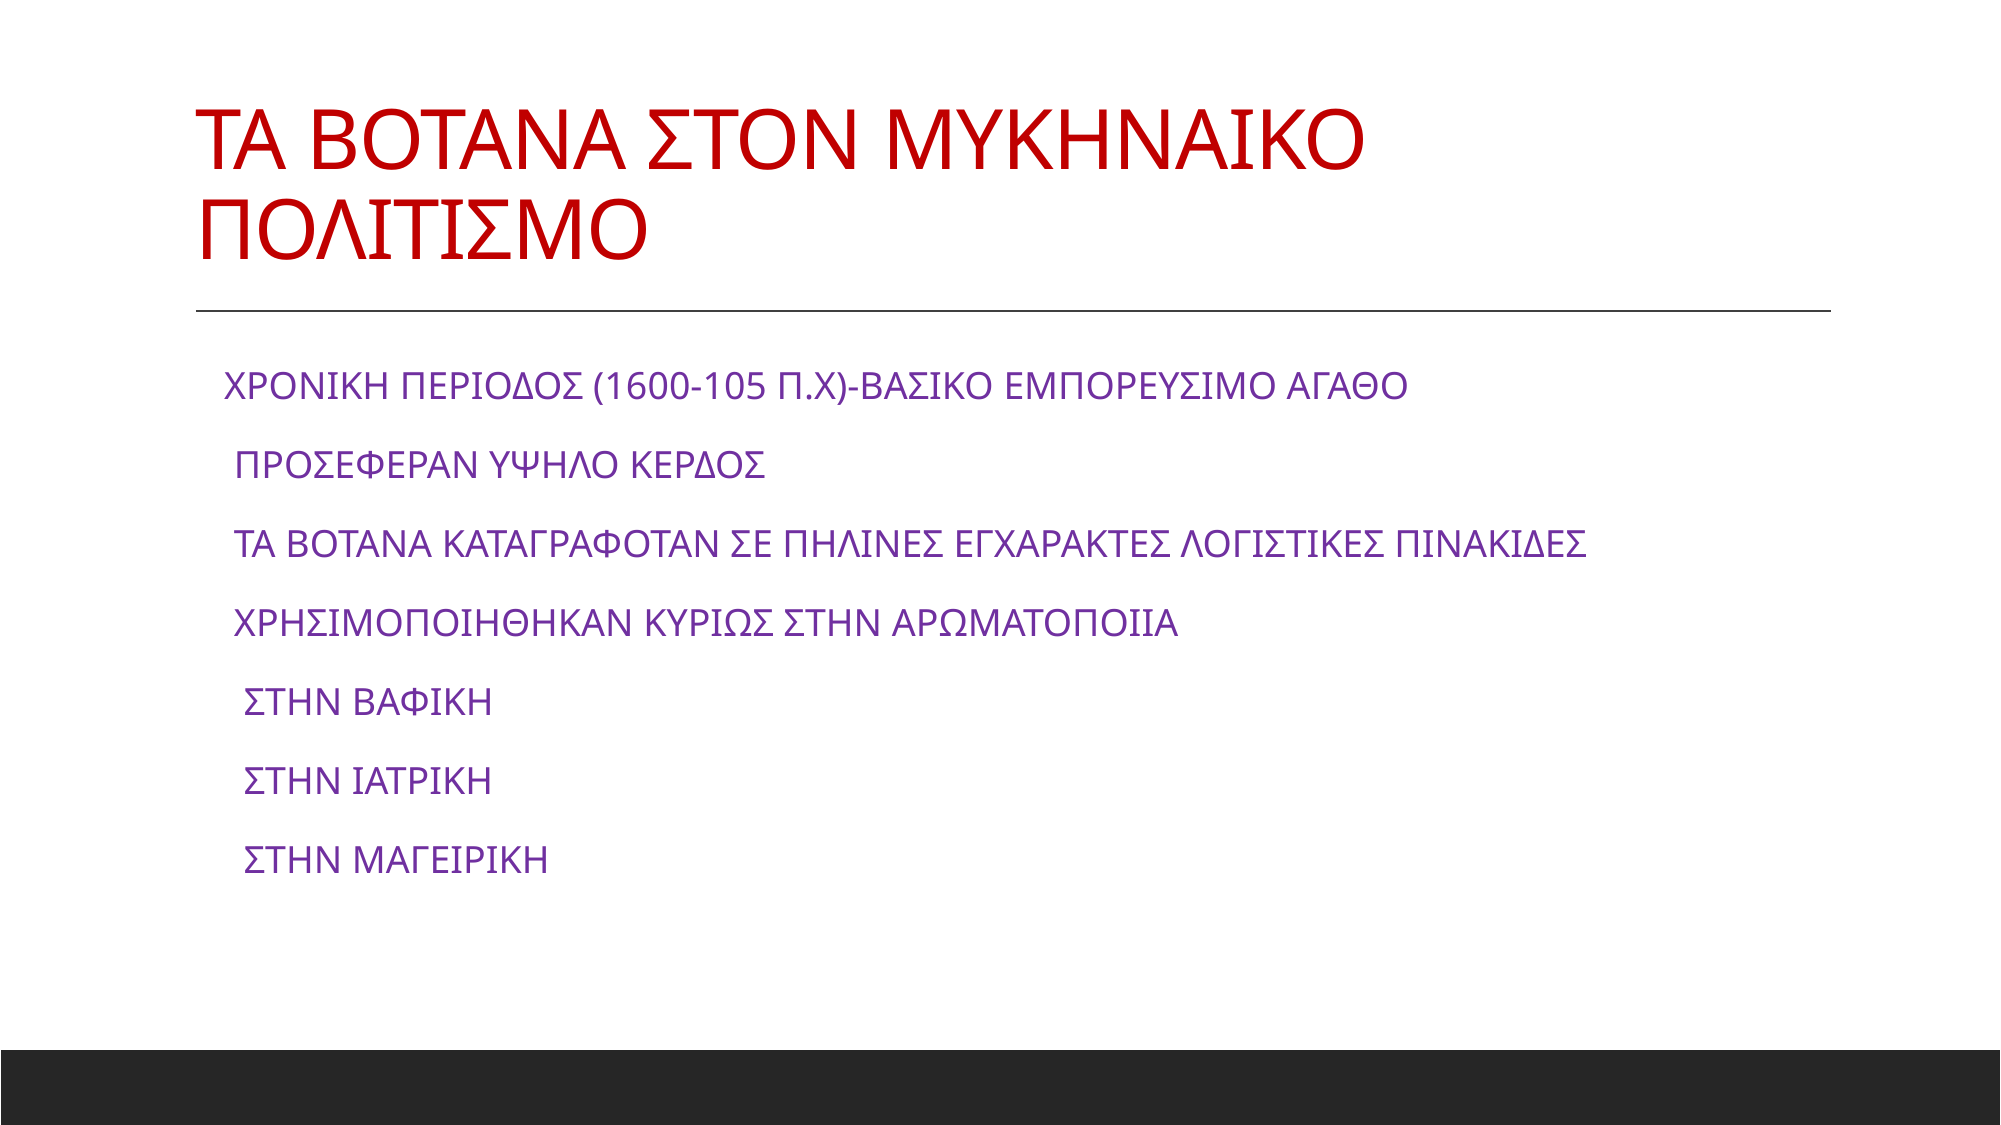

# ΤΑ ΒΟΤΑΝΑ ΣΤΟΝ ΜΥΚΗΝΑΙΚΟ ΠΟΛΙΤΙΣΜΟ
 ΧΡΟΝΙΚΗ ΠΕΡΙΟΔΟΣ (1600-105 Π.Χ)-ΒΑΣΙΚΟ ΕΜΠΟΡΕΥΣΙΜΟ ΑΓΑΘΟ
 ΠΡΟΣΕΦΕΡΑΝ ΥΨΗΛΟ ΚΕΡΔΟΣ
 ΤΑ ΒΟΤΑΝΑ ΚΑΤΑΓΡΑΦΟΤΑΝ ΣΕ ΠΗΛΙΝΕΣ ΕΓΧΑΡΑΚΤΕΣ ΛΟΓΙΣΤΙΚΕΣ ΠΙΝΑΚΙΔΕΣ
 ΧΡΗΣΙΜΟΠΟΙΗΘΗΚΑΝ ΚΥΡΙΩΣ ΣΤΗΝ ΑΡΩΜΑΤΟΠΟΙΙΑ
 ΣΤΗΝ ΒΑΦΙΚΗ
 ΣΤΗΝ ΙΑΤΡΙΚΗ
 ΣΤΗΝ ΜΑΓΕΙΡΙΚΗ